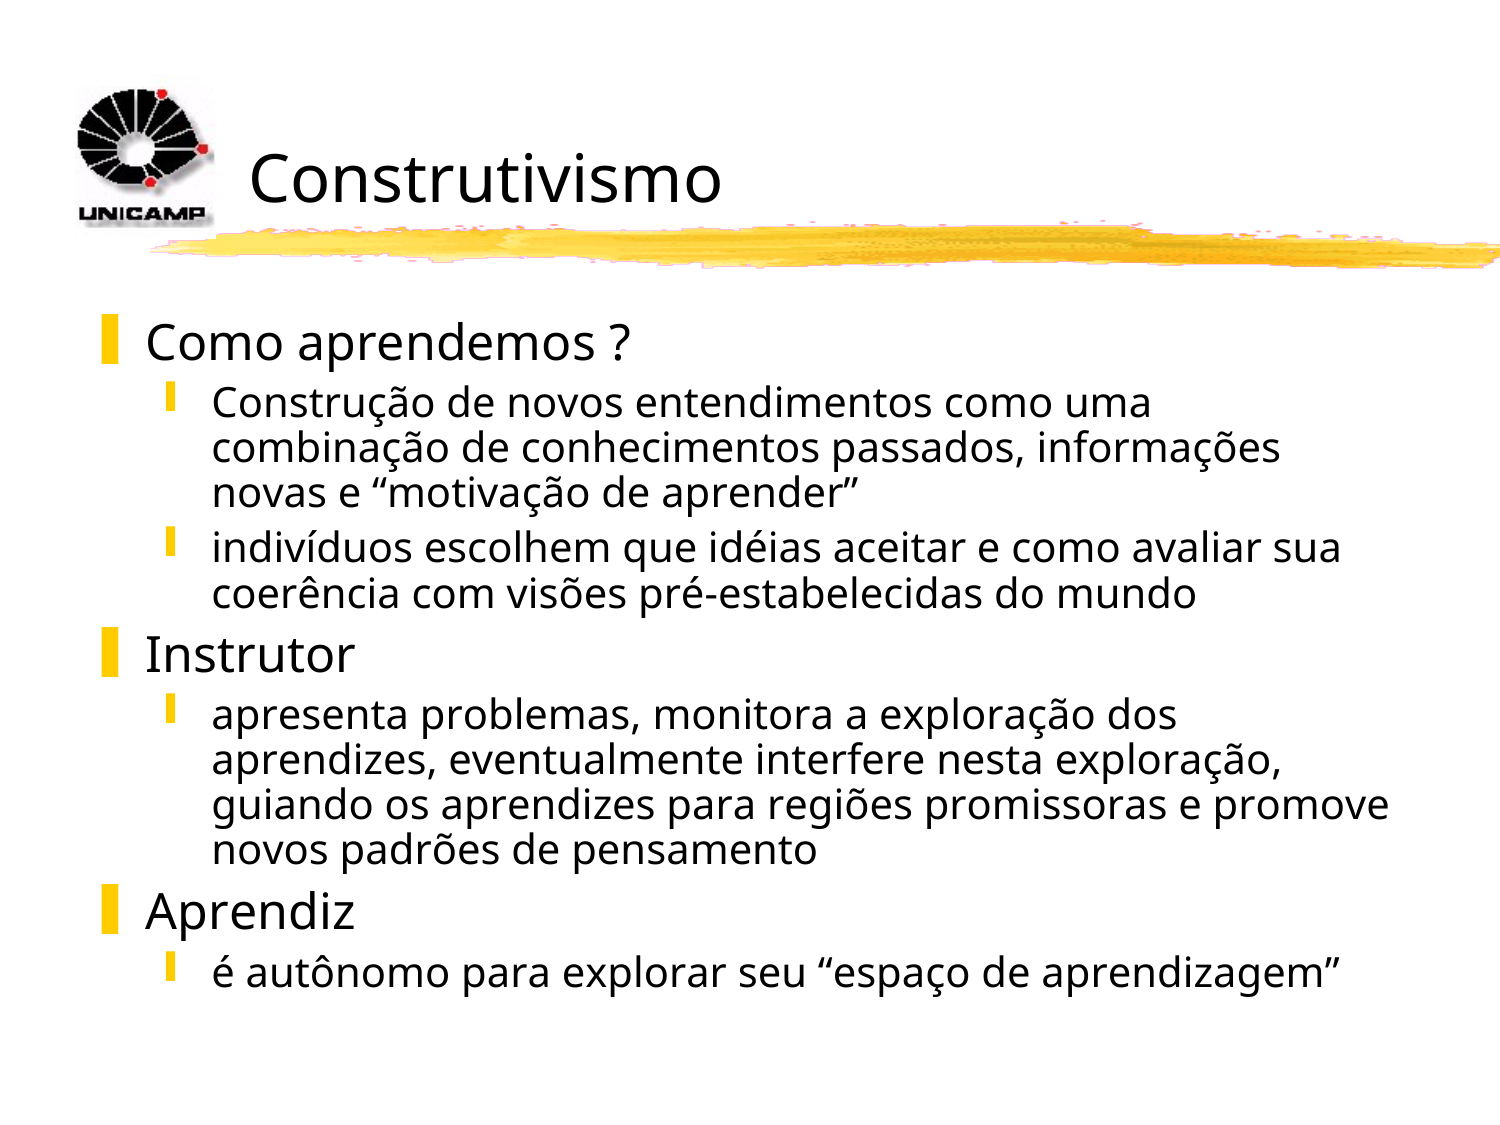

# Construtivismo
Como aprendemos ?
Construção de novos entendimentos como uma combinação de conhecimentos passados, informações novas e “motivação de aprender”
indivíduos escolhem que idéias aceitar e como avaliar sua coerência com visões pré-estabelecidas do mundo
Instrutor
apresenta problemas, monitora a exploração dos aprendizes, eventualmente interfere nesta exploração, guiando os aprendizes para regiões promissoras e promove novos padrões de pensamento
Aprendiz
é autônomo para explorar seu “espaço de aprendizagem”